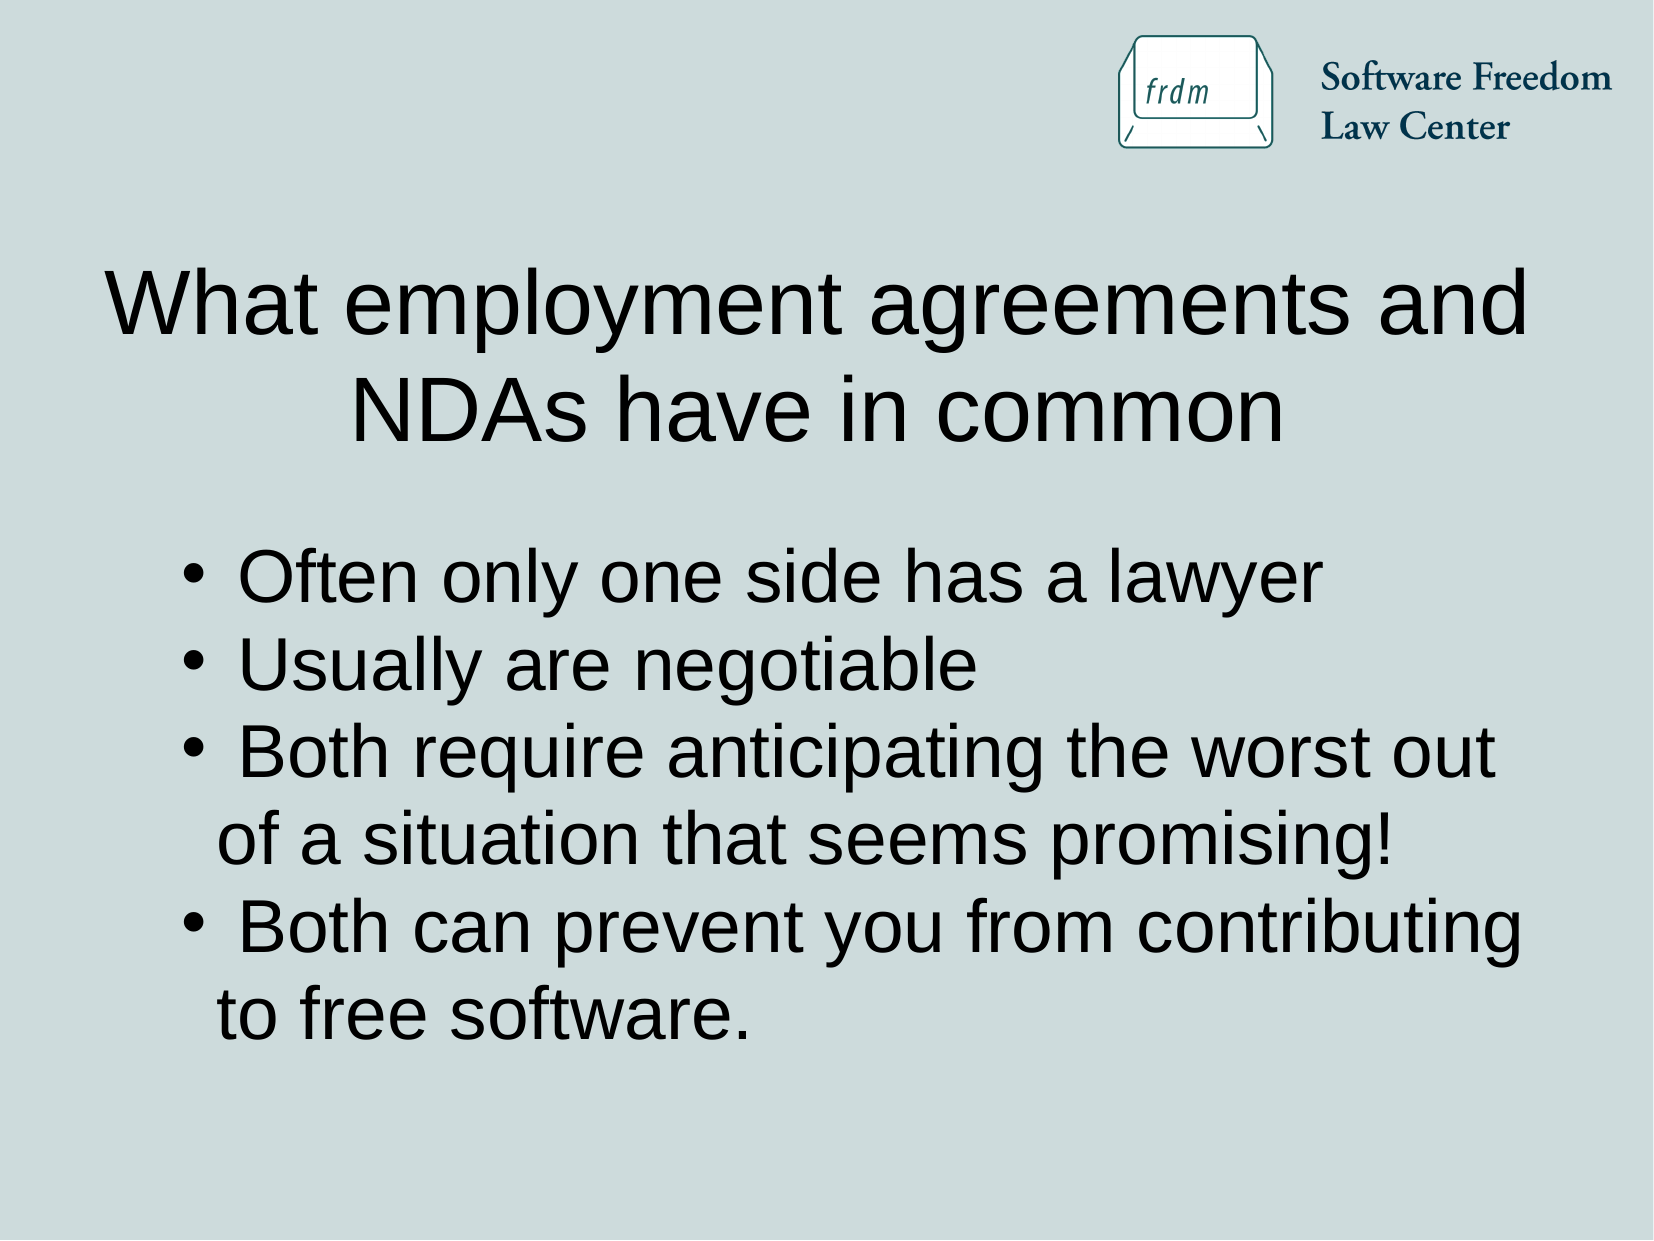

# What employment agreements and NDAs have in common
 Often only one side has a lawyer
 Usually are negotiable
 Both require anticipating the worst out of a situation that seems promising!
 Both can prevent you from contributing to free software.